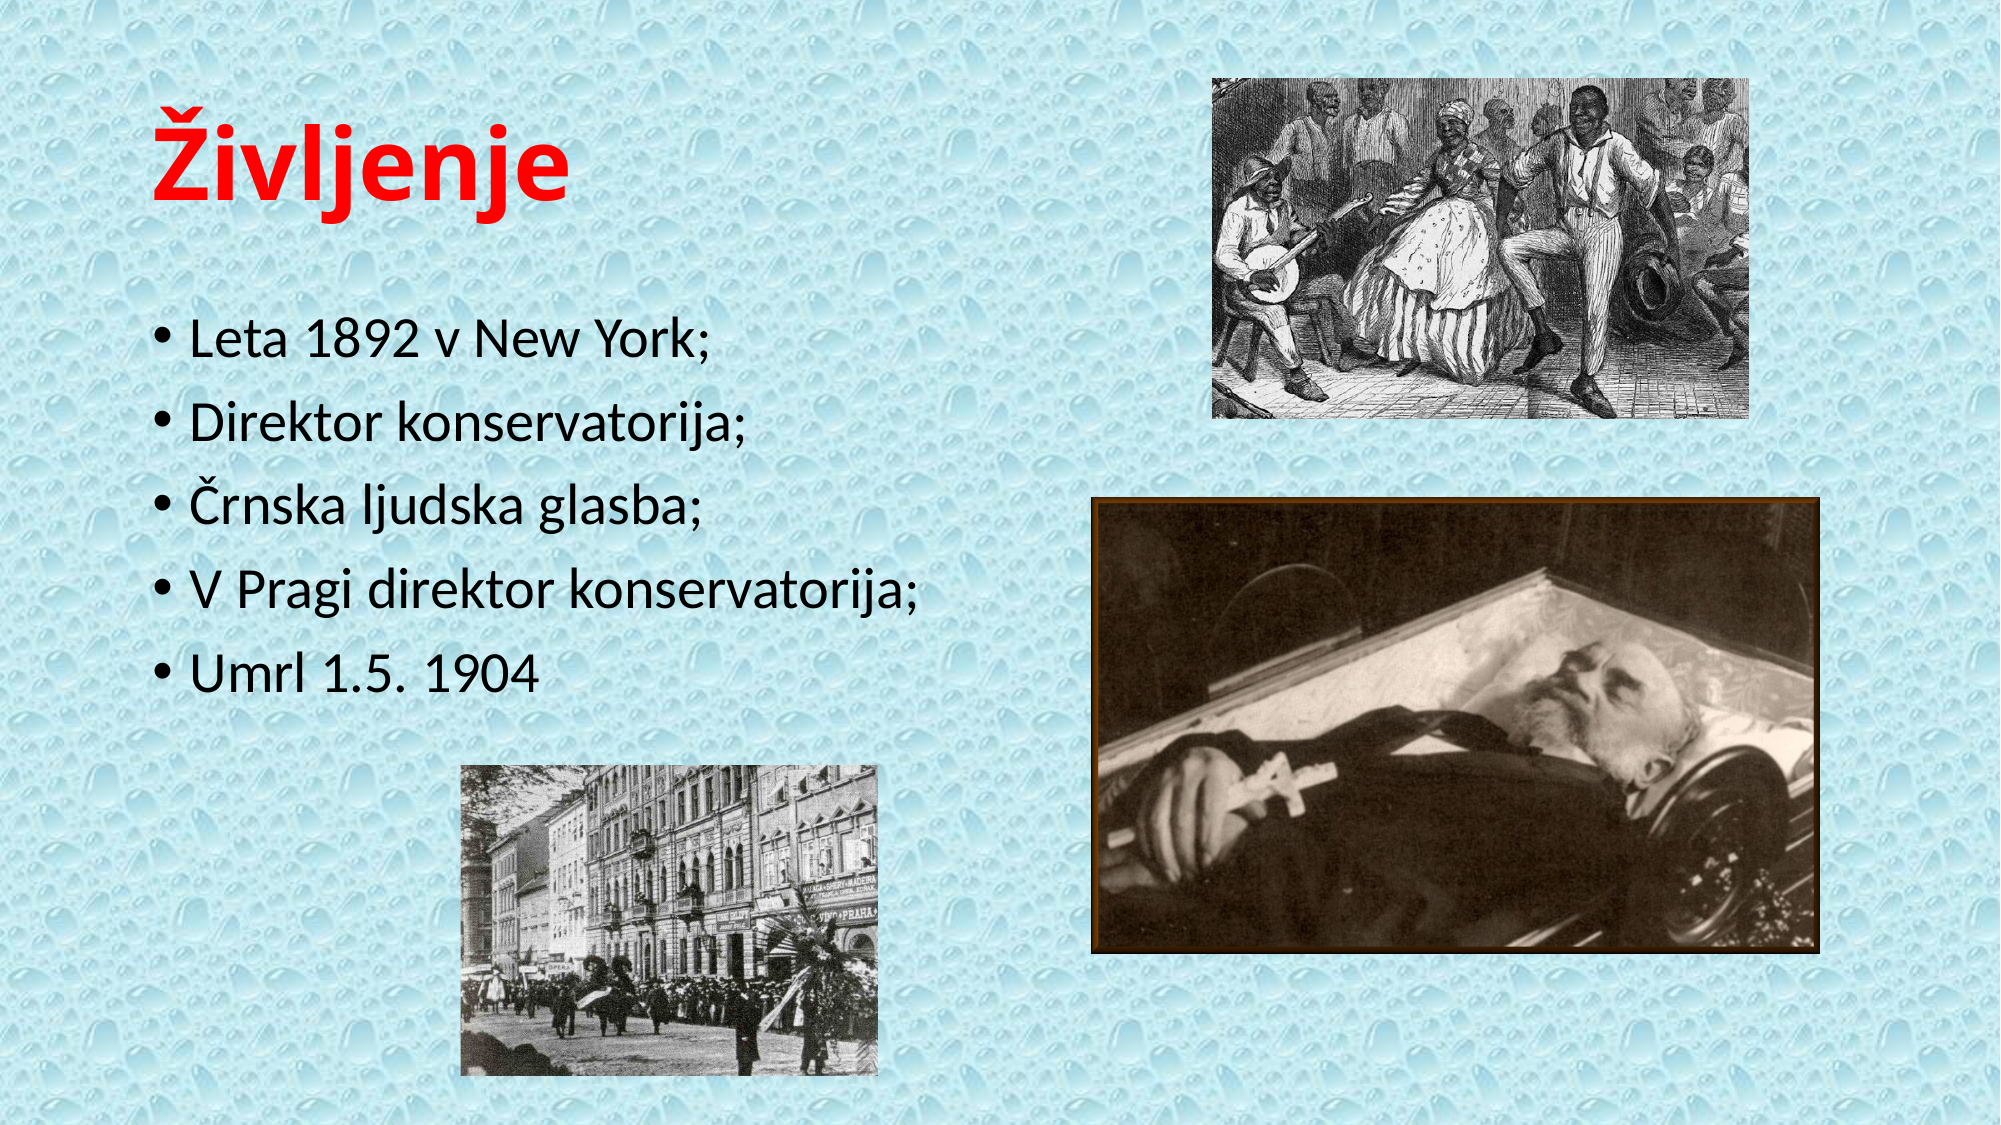

# Življenje
Leta 1892 v New York;
Direktor konservatorija;
Črnska ljudska glasba;
V Pragi direktor konservatorija;
Umrl 1.5. 1904